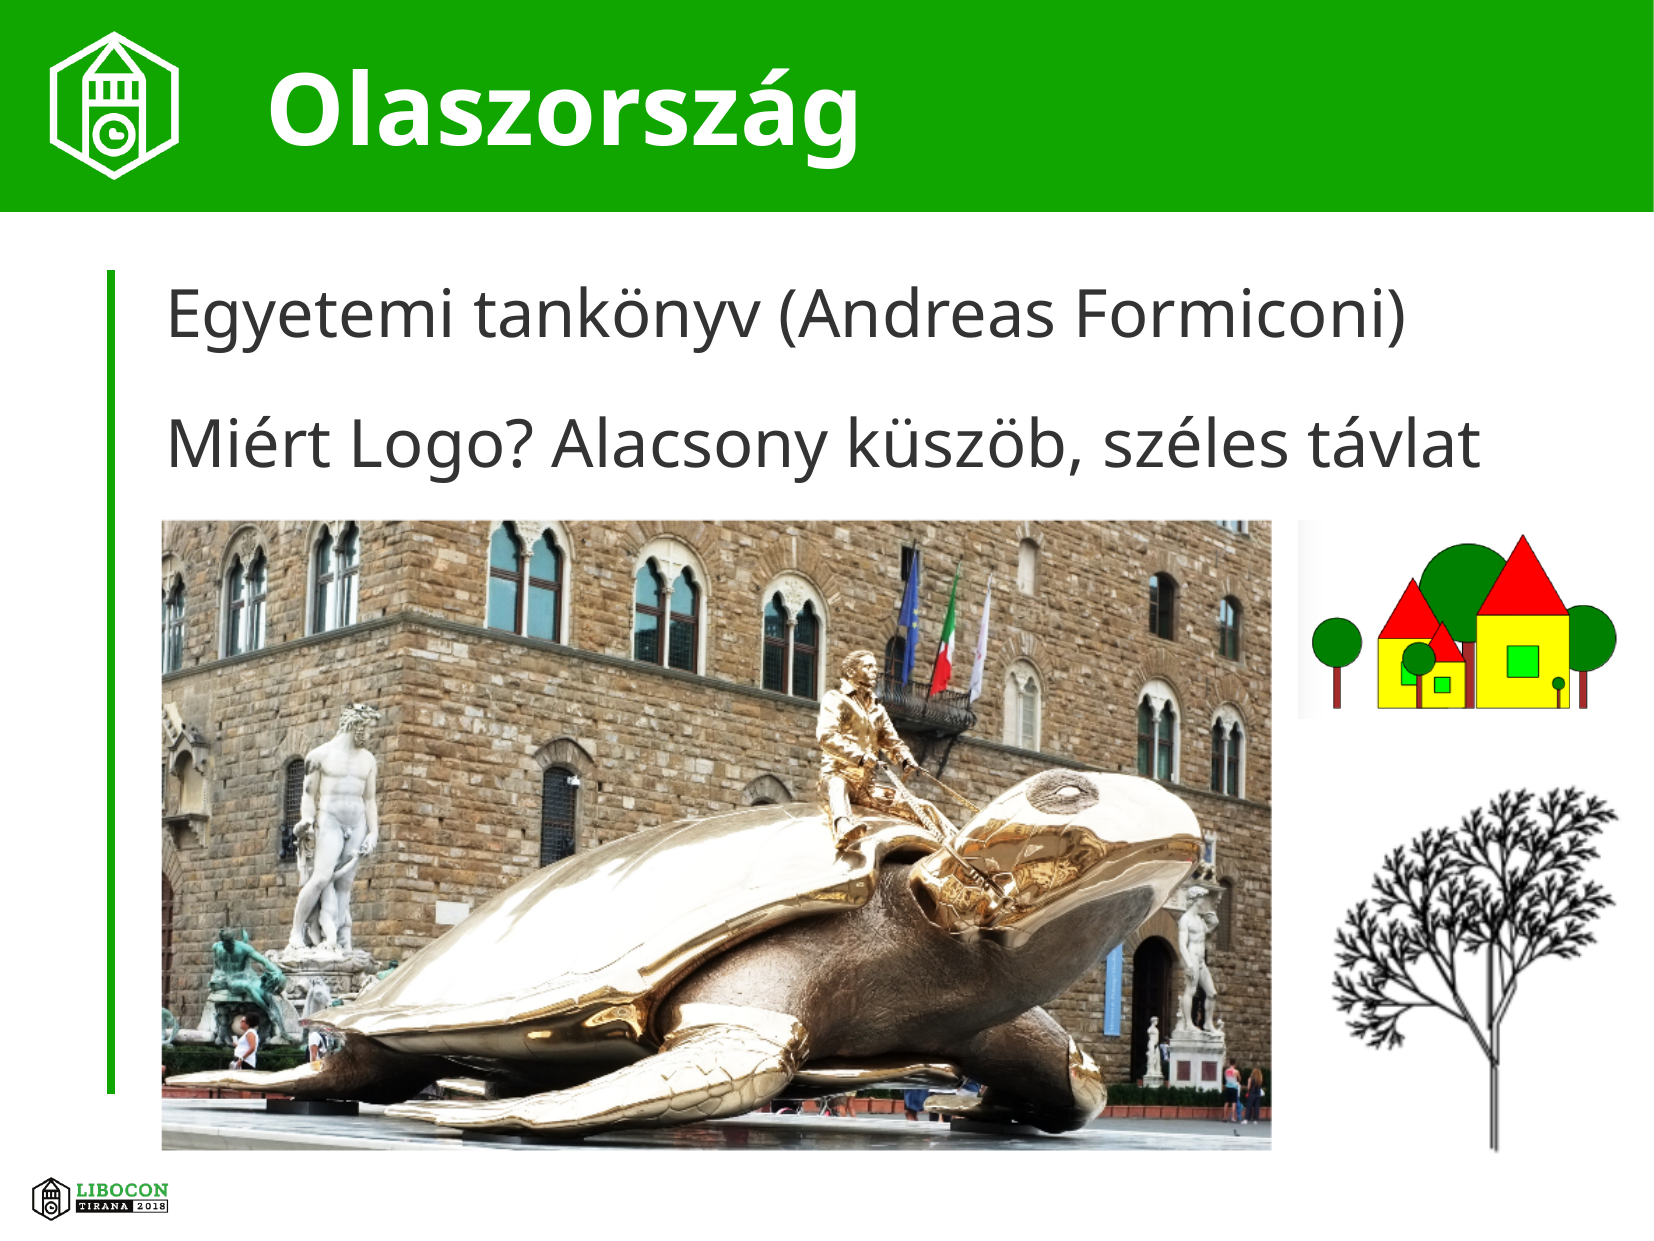

# Olaszország
Egyetemi tankönyv (Andreas Formiconi)
Miért Logo? Alacsony küszöb, széles távlat